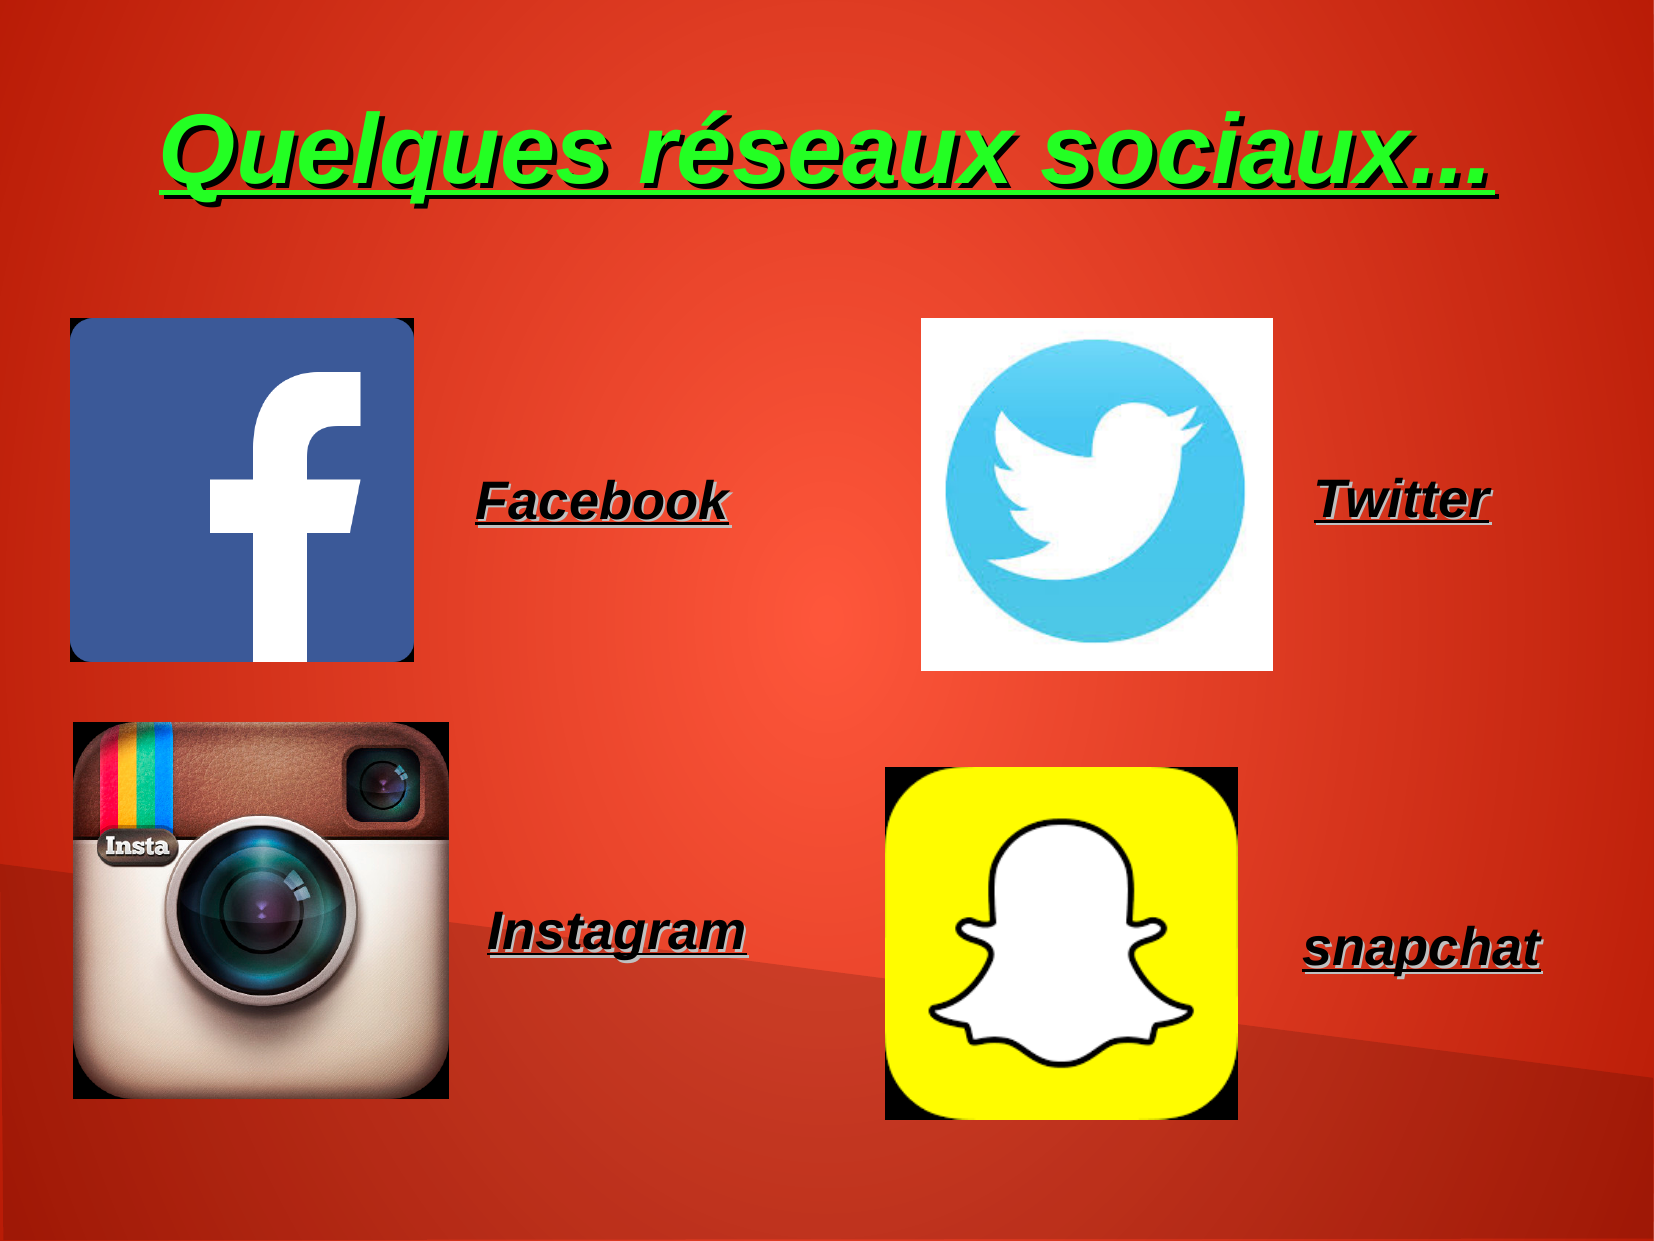

# Quelques réseaux sociaux...
Twitter
Facebook
Instagram
snapchat